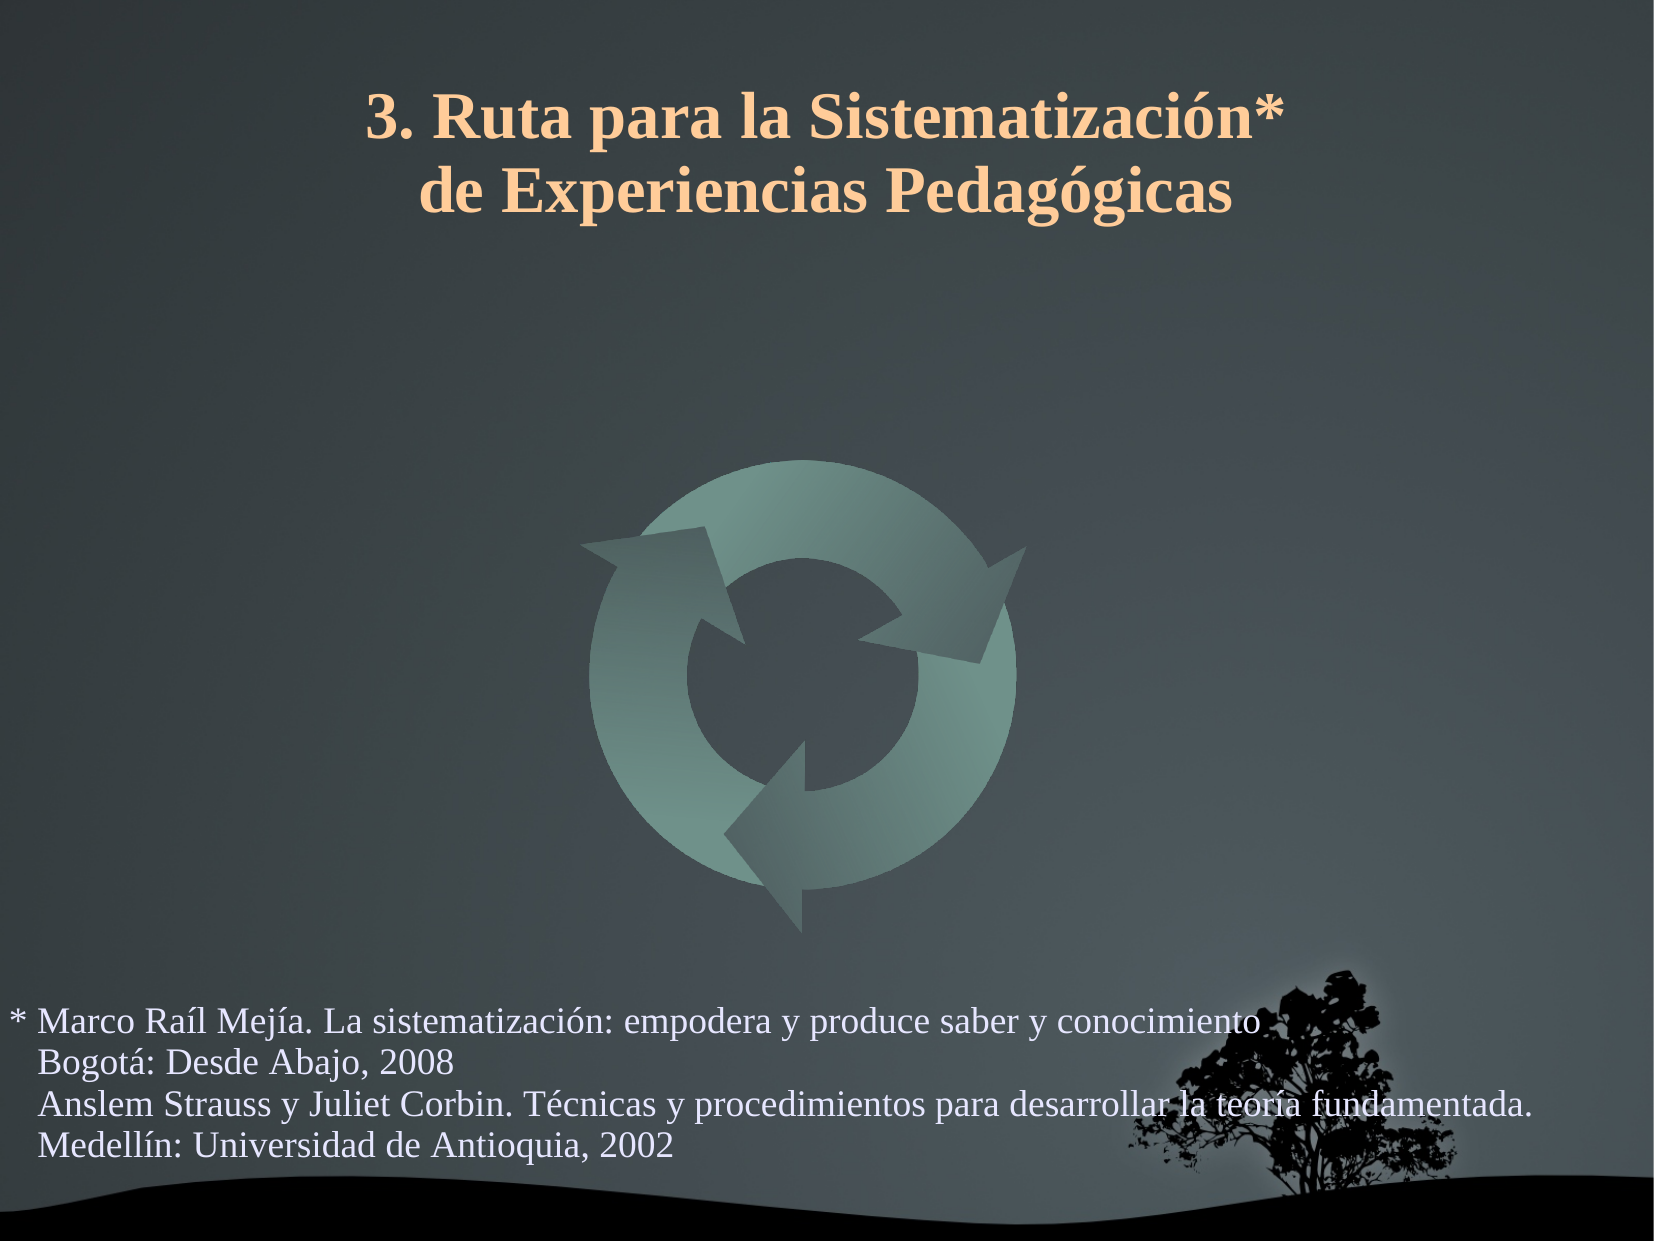

# 3. Ruta para la Sistematización* de Experiencias Pedagógicas
* Marco Raíl Mejía. La sistematización: empodera y produce saber y conocimiento
 Bogotá: Desde Abajo, 2008
 Anslem Strauss y Juliet Corbin. Técnicas y procedimientos para desarrollar la teoría fundamentada.
 Medellín: Universidad de Antioquia, 2002